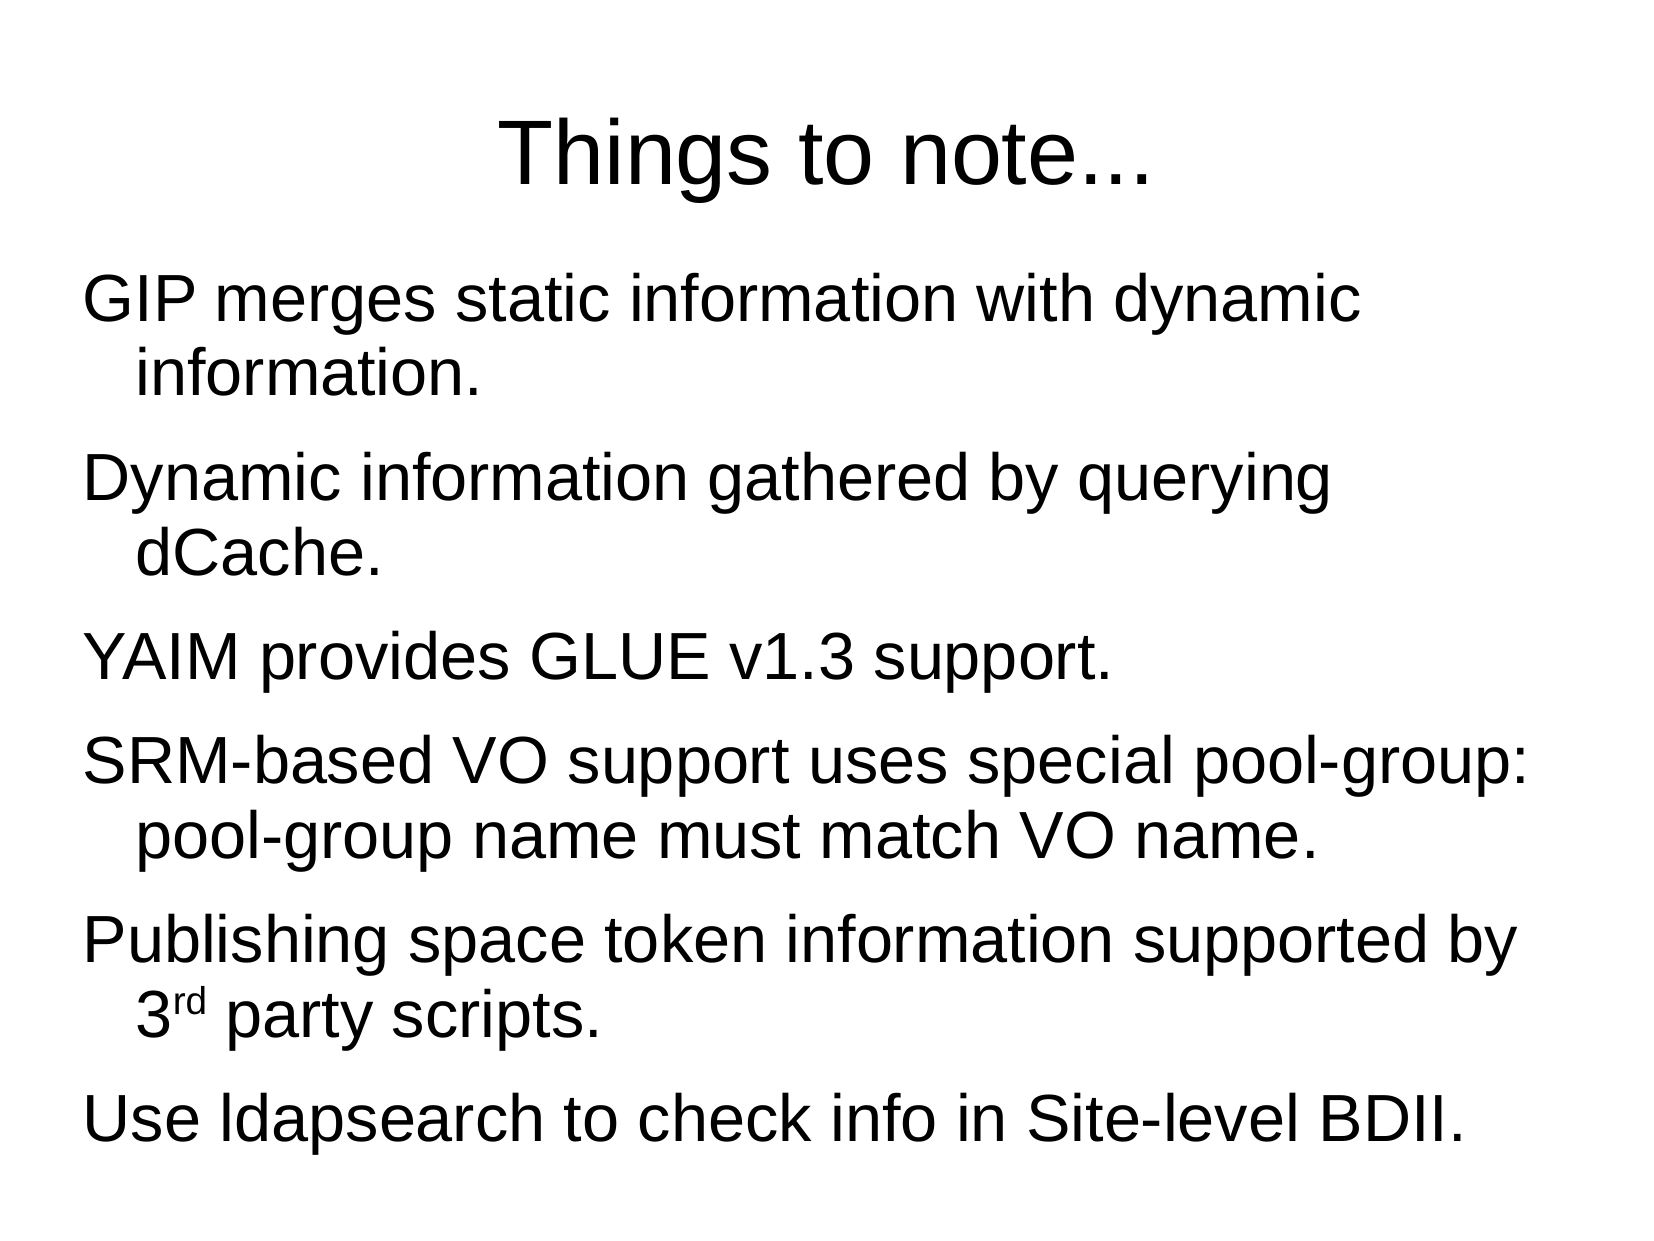

# Things to note...
GIP merges static information with dynamic information.
Dynamic information gathered by querying dCache.
YAIM provides GLUE v1.3 support.
SRM-based VO support uses special pool-group: pool-group name must match VO name.
Publishing space token information supported by 3rd party scripts.
Use ldapsearch to check info in Site-level BDII.